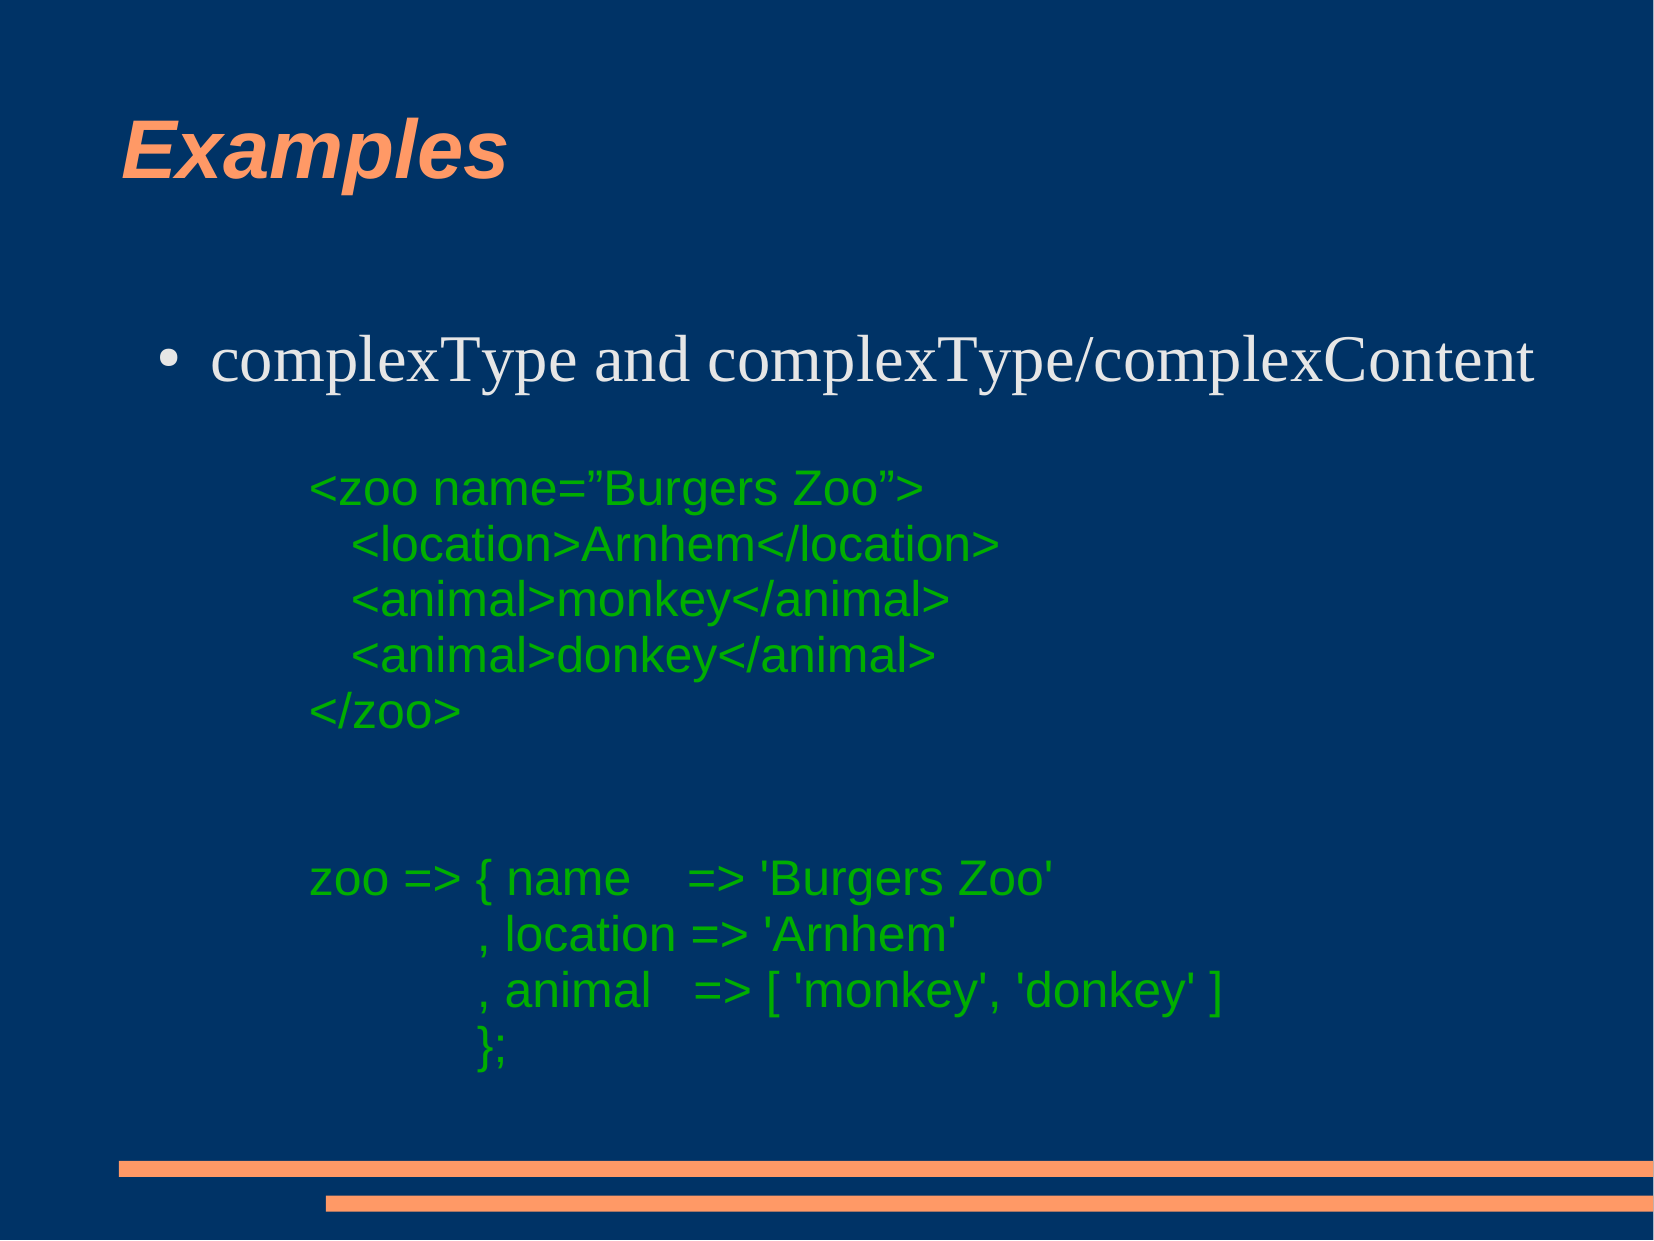

# Examples
complexType and complexType/complexContent
<zoo name=”Burgers Zoo”>
 <location>Arnhem</location>
 <animal>monkey</animal>
 <animal>donkey</animal>
</zoo>
zoo => { name => 'Burgers Zoo'
 , location => 'Arnhem'
 , animal => [ 'monkey', 'donkey' ]
 };